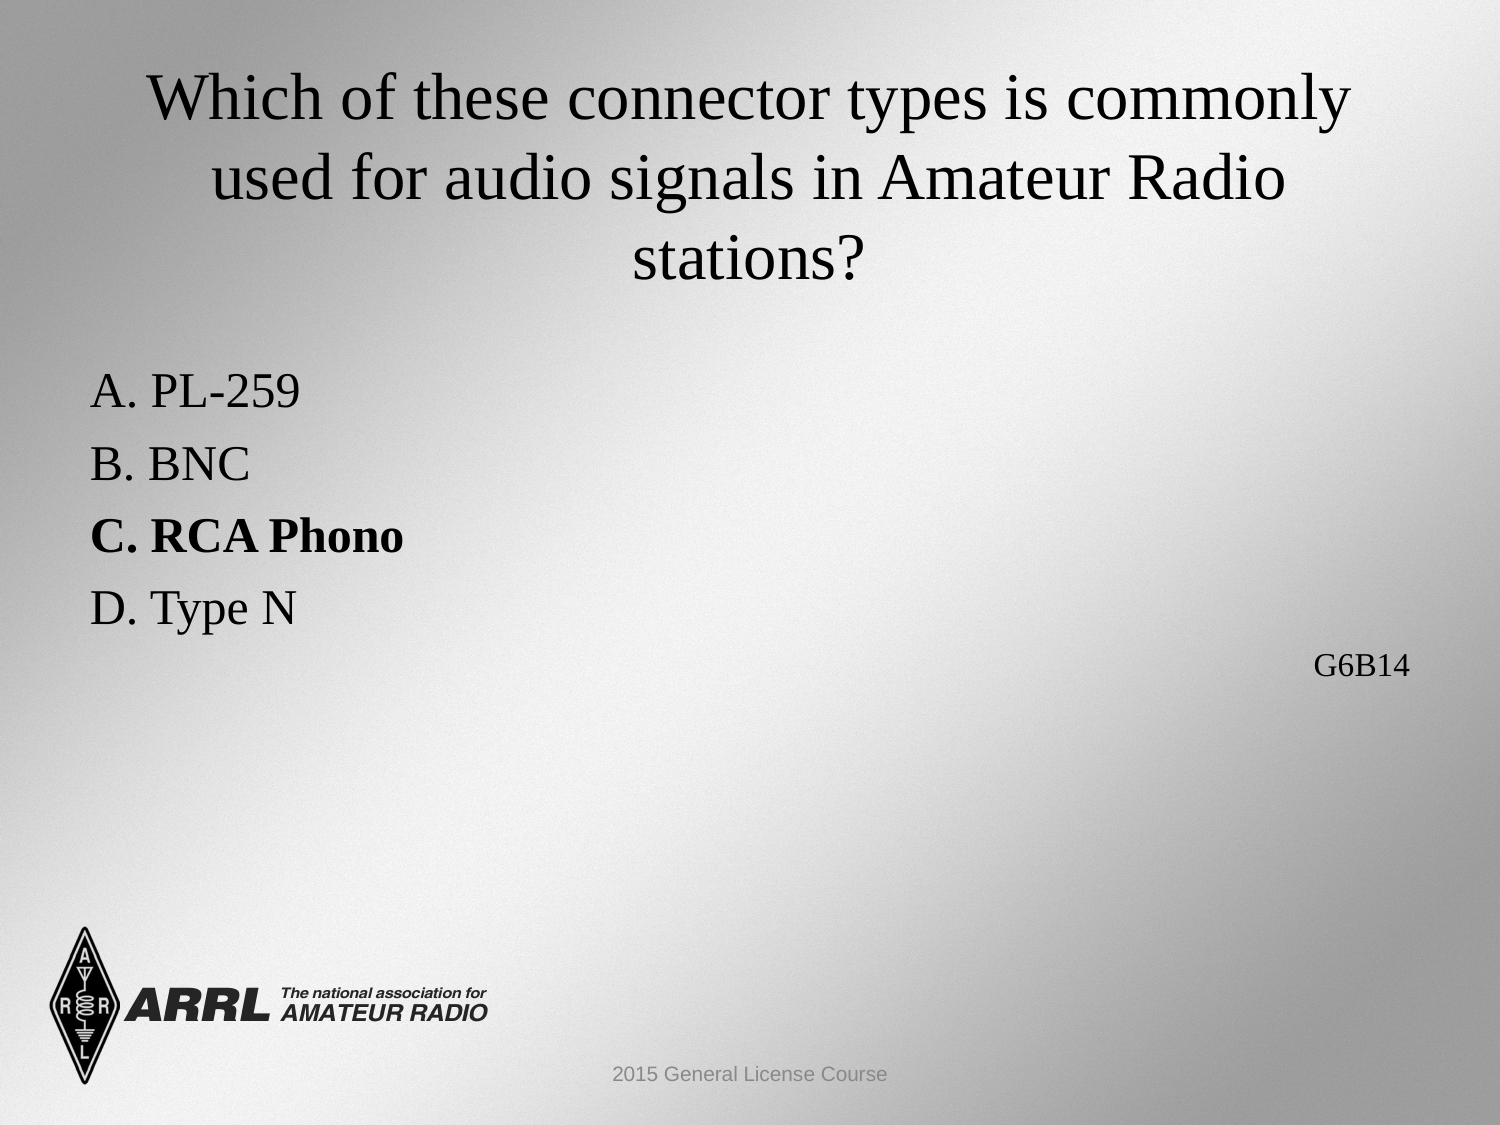

# Which of these connector types is commonly used for audio signals in Amateur Radio stations?
A. PL-259
B. BNC
C. RCA Phono
D. Type N
 G6B14
2015 General License Course